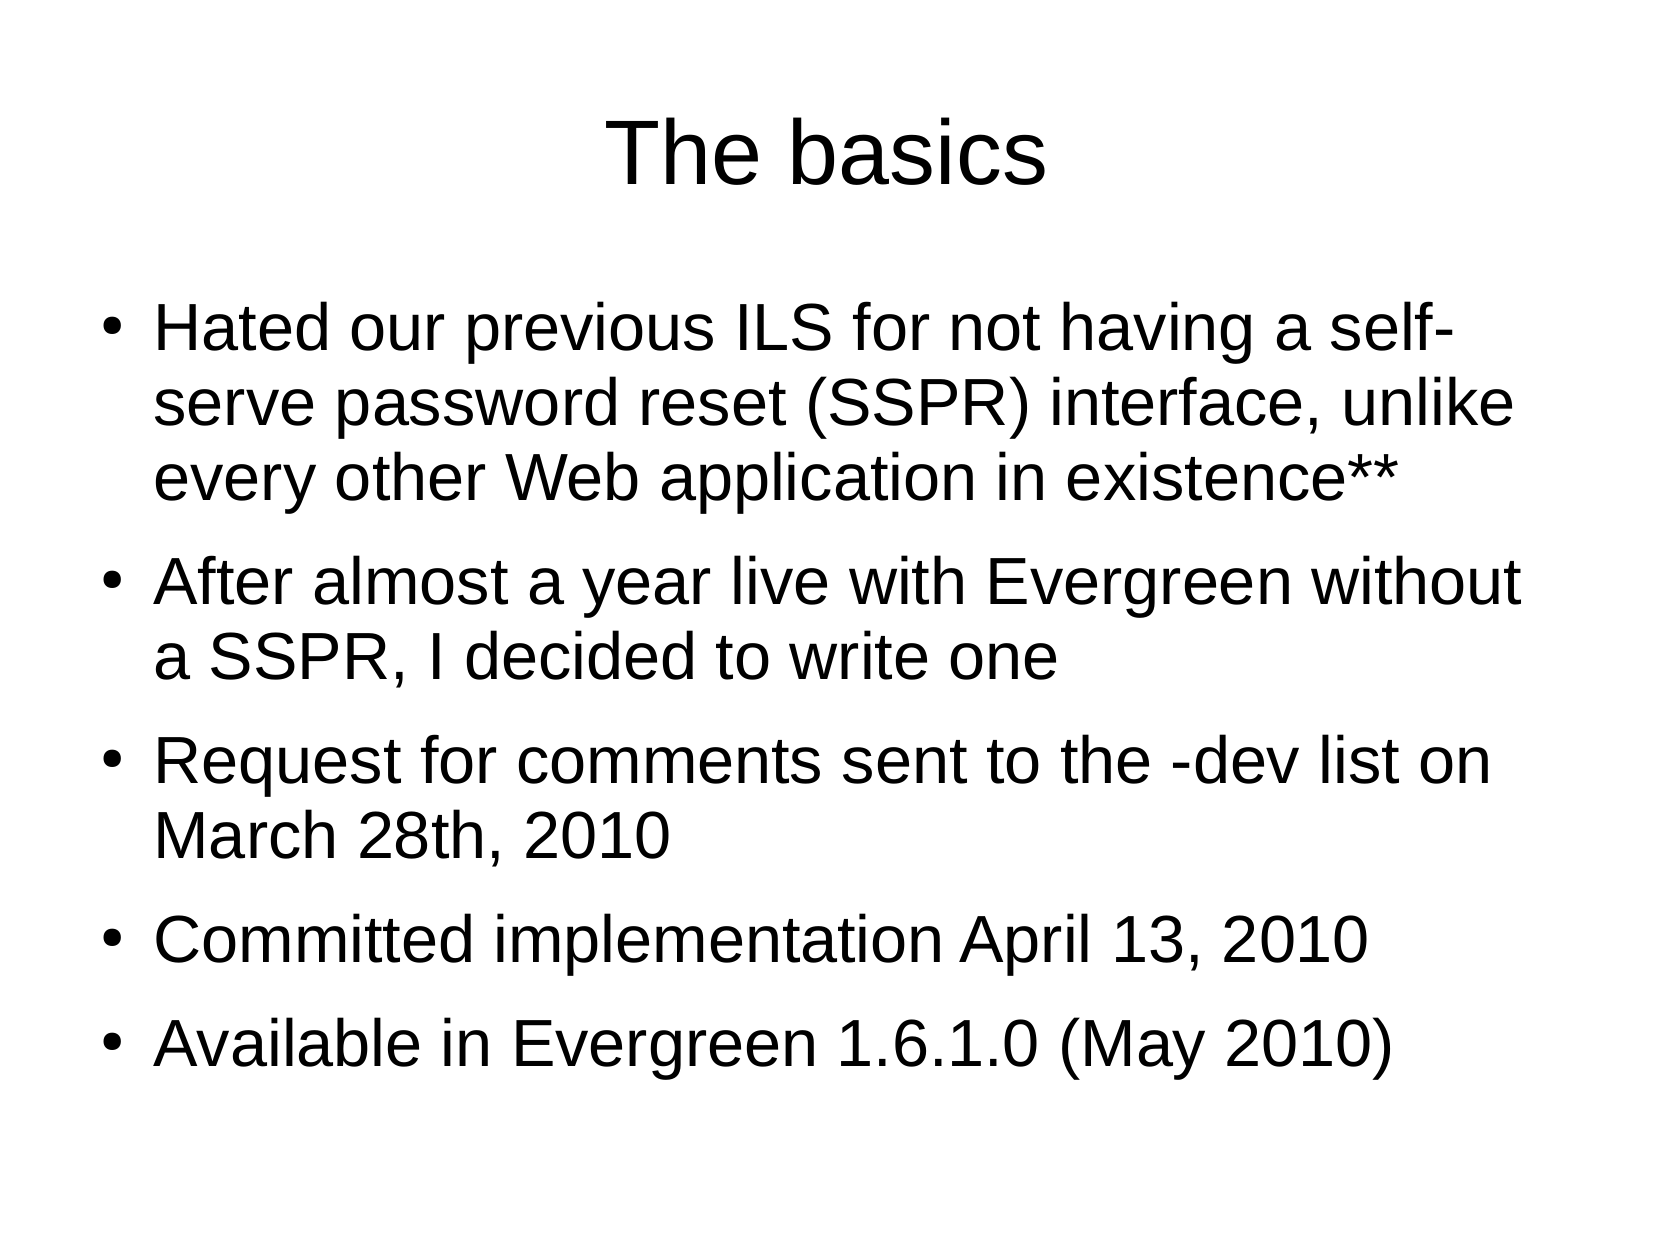

# The basics
Hated our previous ILS for not having a self-serve password reset (SSPR) interface, unlike every other Web application in existence**
After almost a year live with Evergreen without a SSPR, I decided to write one
Request for comments sent to the -dev list on March 28th, 2010
Committed implementation April 13, 2010
Available in Evergreen 1.6.1.0 (May 2010)